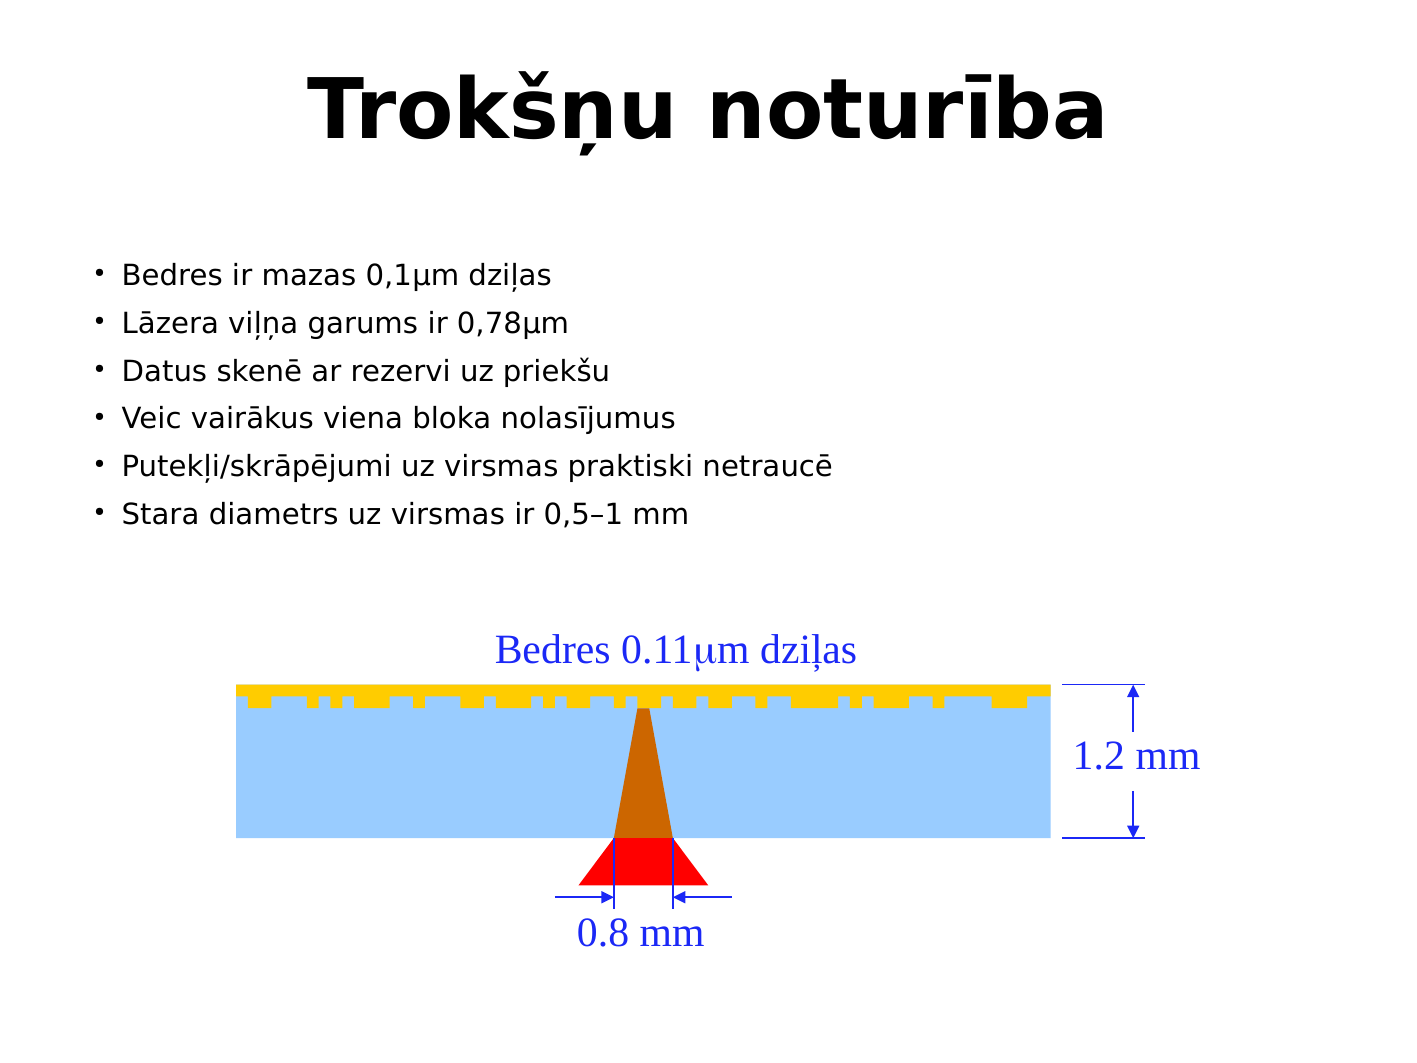

# Trokšņu noturība
Bedres ir mazas 0,1µm dziļas
Lāzera viļņa garums ir 0,78µm
Datus skenē ar rezervi uz priekšu
Veic vairākus viena bloka nolasījumus
Putekļi/skrāpējumi uz virsmas praktiski netraucē
Stara diametrs uz virsmas ir 0,5–1 mm
Bedres 0.11m dziļas
1.2 mm
0.8 mm